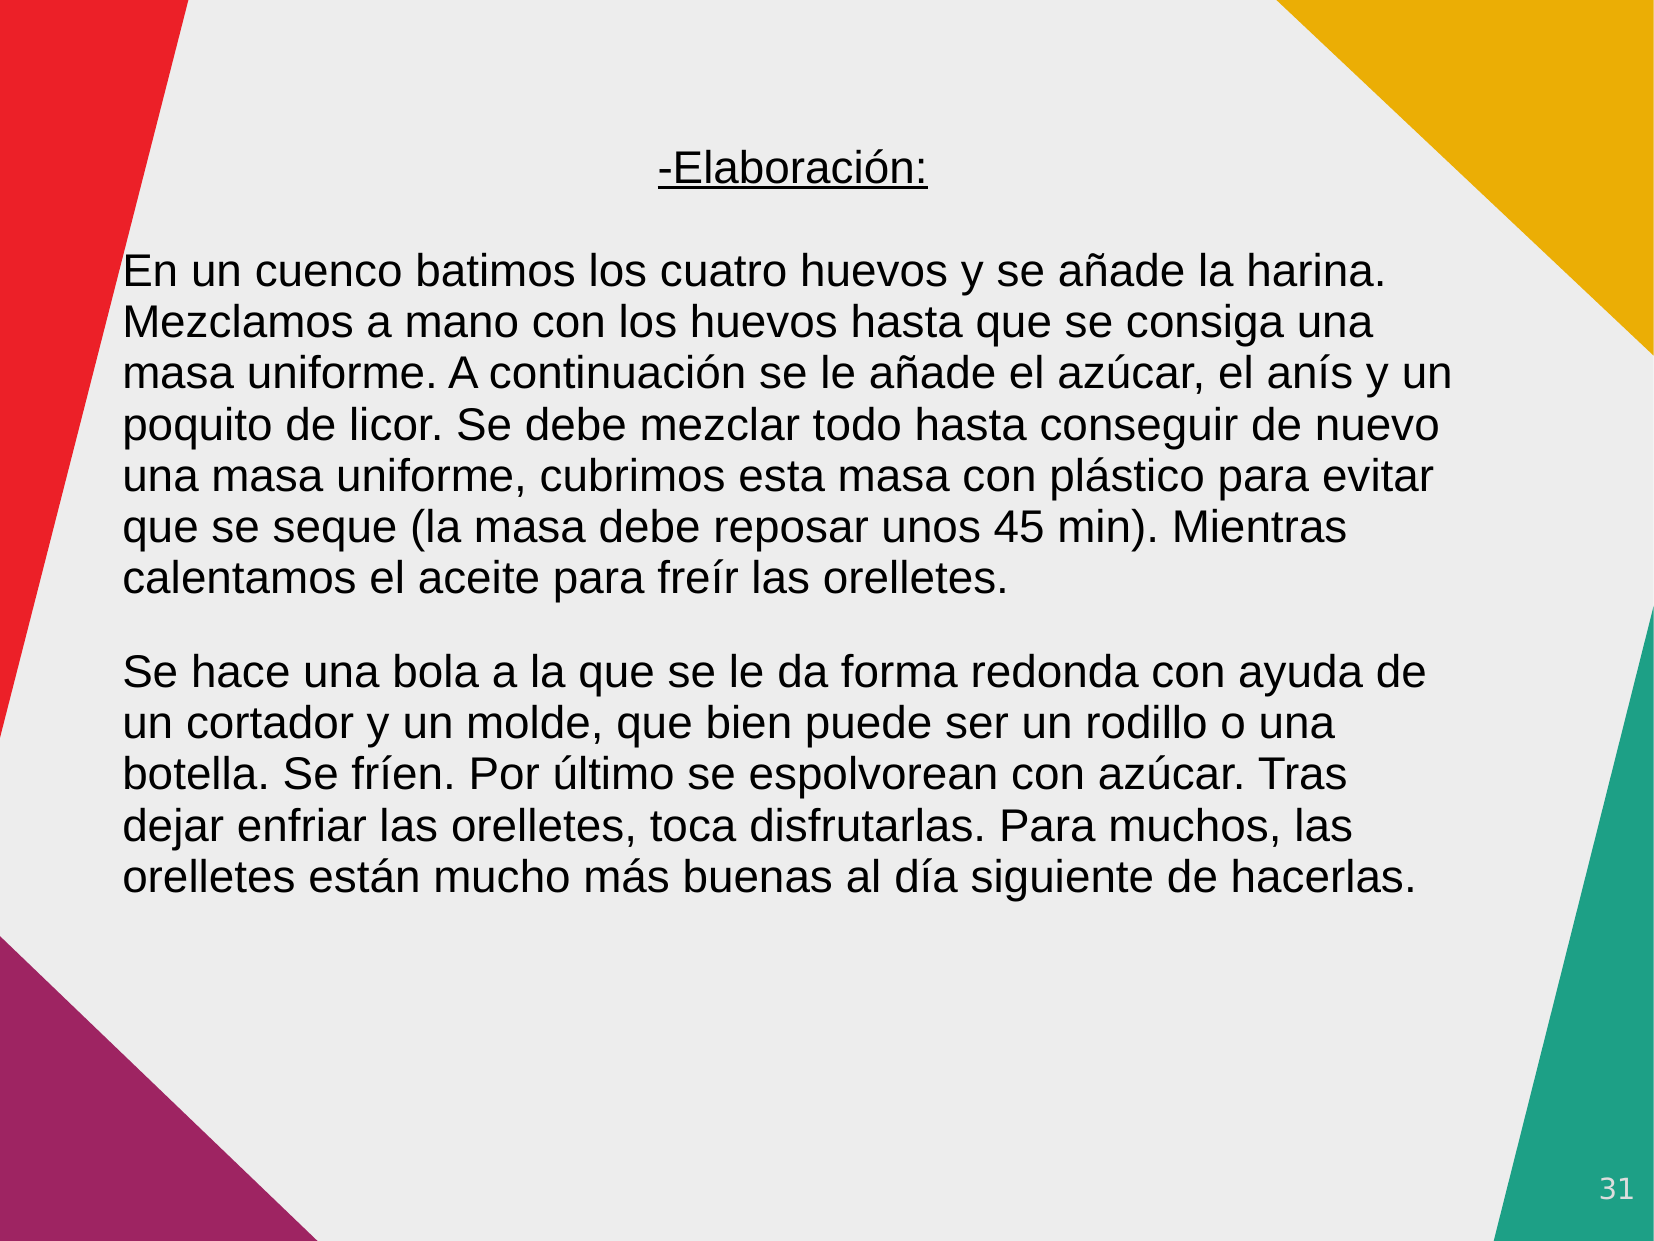

-Elaboración:
En un cuenco batimos los cuatro huevos y se añade la harina. Mezclamos a mano con los huevos hasta que se consiga una masa uniforme. A continuación se le añade el azúcar, el anís y un poquito de licor. Se debe mezclar todo hasta conseguir de nuevo una masa uniforme, cubrimos esta masa con plástico para evitar que se seque (la masa debe reposar unos 45 min). Mientras calentamos el aceite para freír las orelletes.
Se hace una bola a la que se le da forma redonda con ayuda de un cortador y un molde, que bien puede ser un rodillo o una botella. Se fríen. Por último se espolvorean con azúcar. Tras dejar enfriar las orelletes, toca disfrutarlas. Para muchos, las orelletes están mucho más buenas al día siguiente de hacerlas.
31